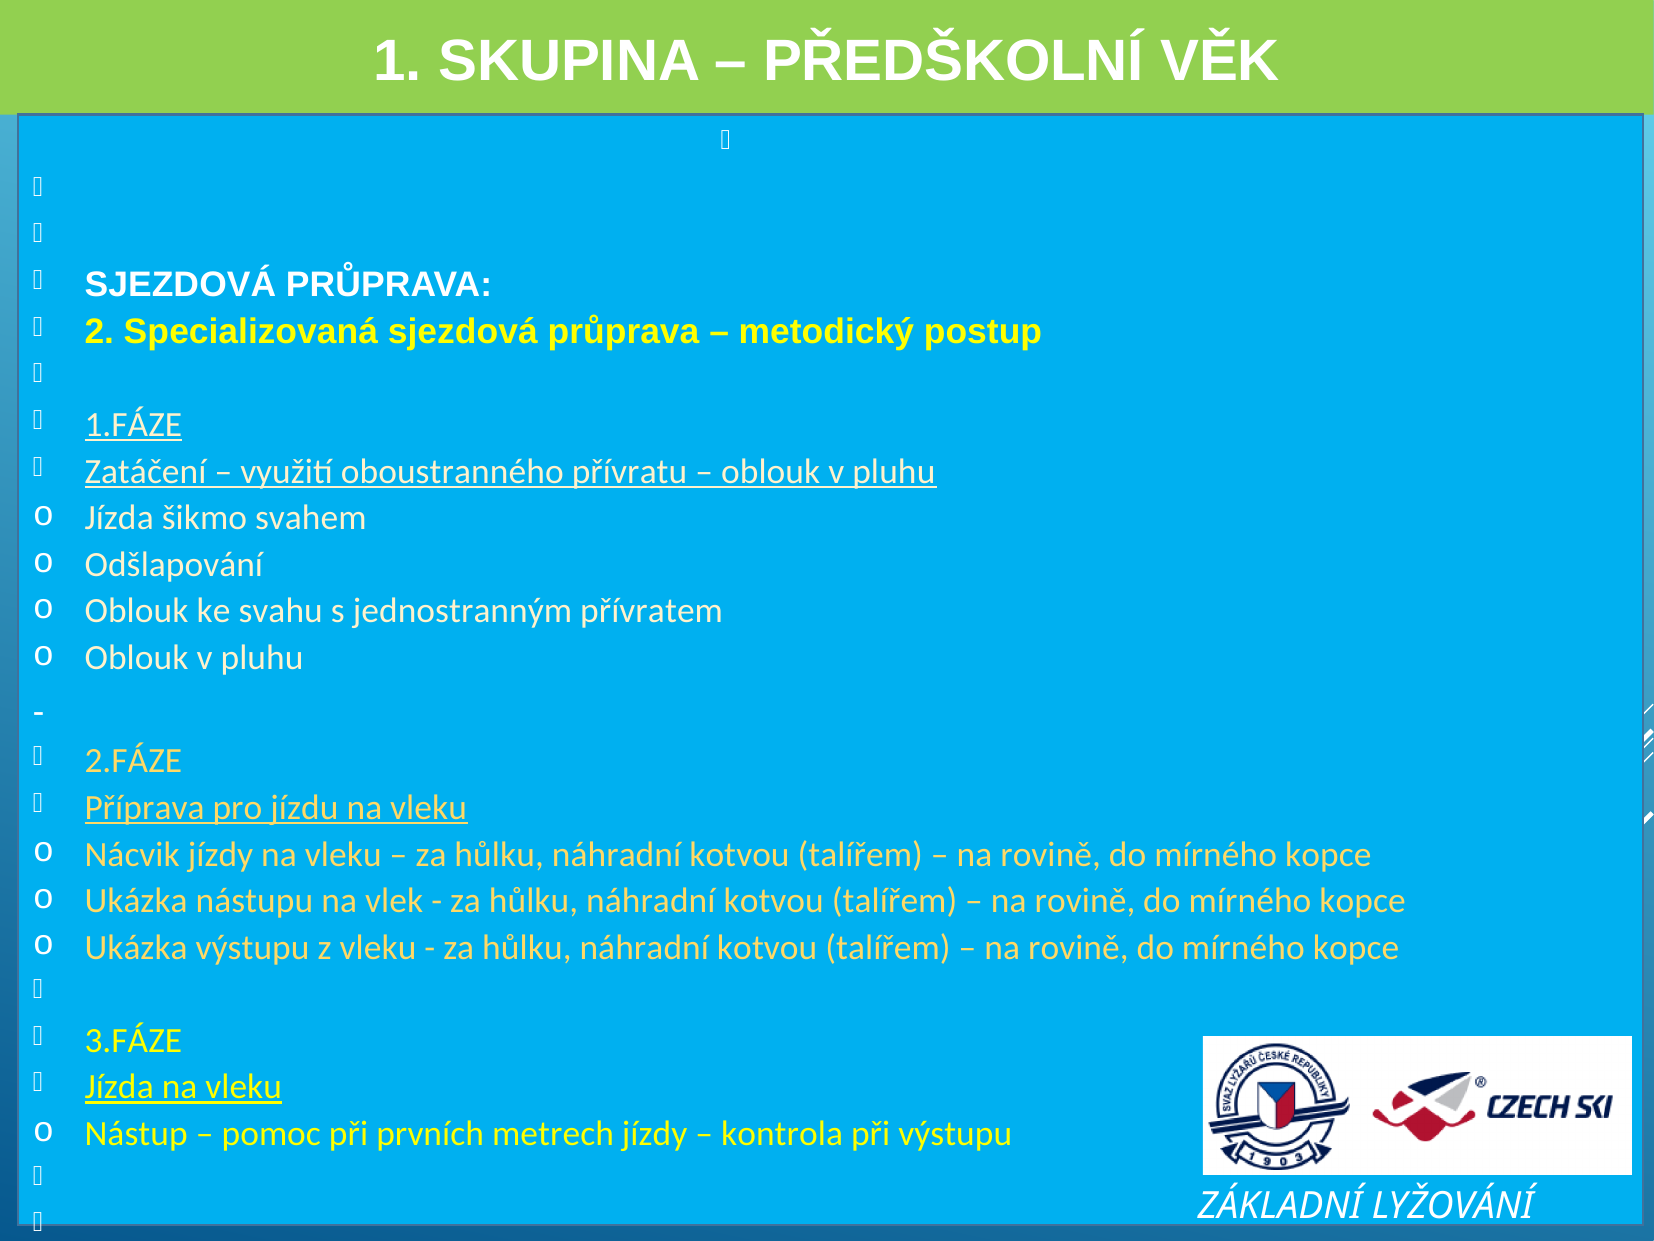

# 1. Skupina – předškolní věk
SJEZDOVÁ PRŮPRAVA:
2. Specializovaná sjezdová průprava – metodický postup
1.FÁZE
Zatáčení – využití oboustranného přívratu – oblouk v pluhu
Jízda šikmo svahem
Odšlapování
Oblouk ke svahu s jednostranným přívratem
Oblouk v pluhu
2.FÁZE
Příprava pro jízdu na vleku
Nácvik jízdy na vleku – za hůlku, náhradní kotvou (talířem) – na rovině, do mírného kopce
Ukázka nástupu na vlek - za hůlku, náhradní kotvou (talířem) – na rovině, do mírného kopce
Ukázka výstupu z vleku - za hůlku, náhradní kotvou (talířem) – na rovině, do mírného kopce
3.FÁZE
Jízda na vleku
Nástup – pomoc při prvních metrech jízdy – kontrola při výstupu
ZÁKLADNÍ LYŽOVÁNÍ